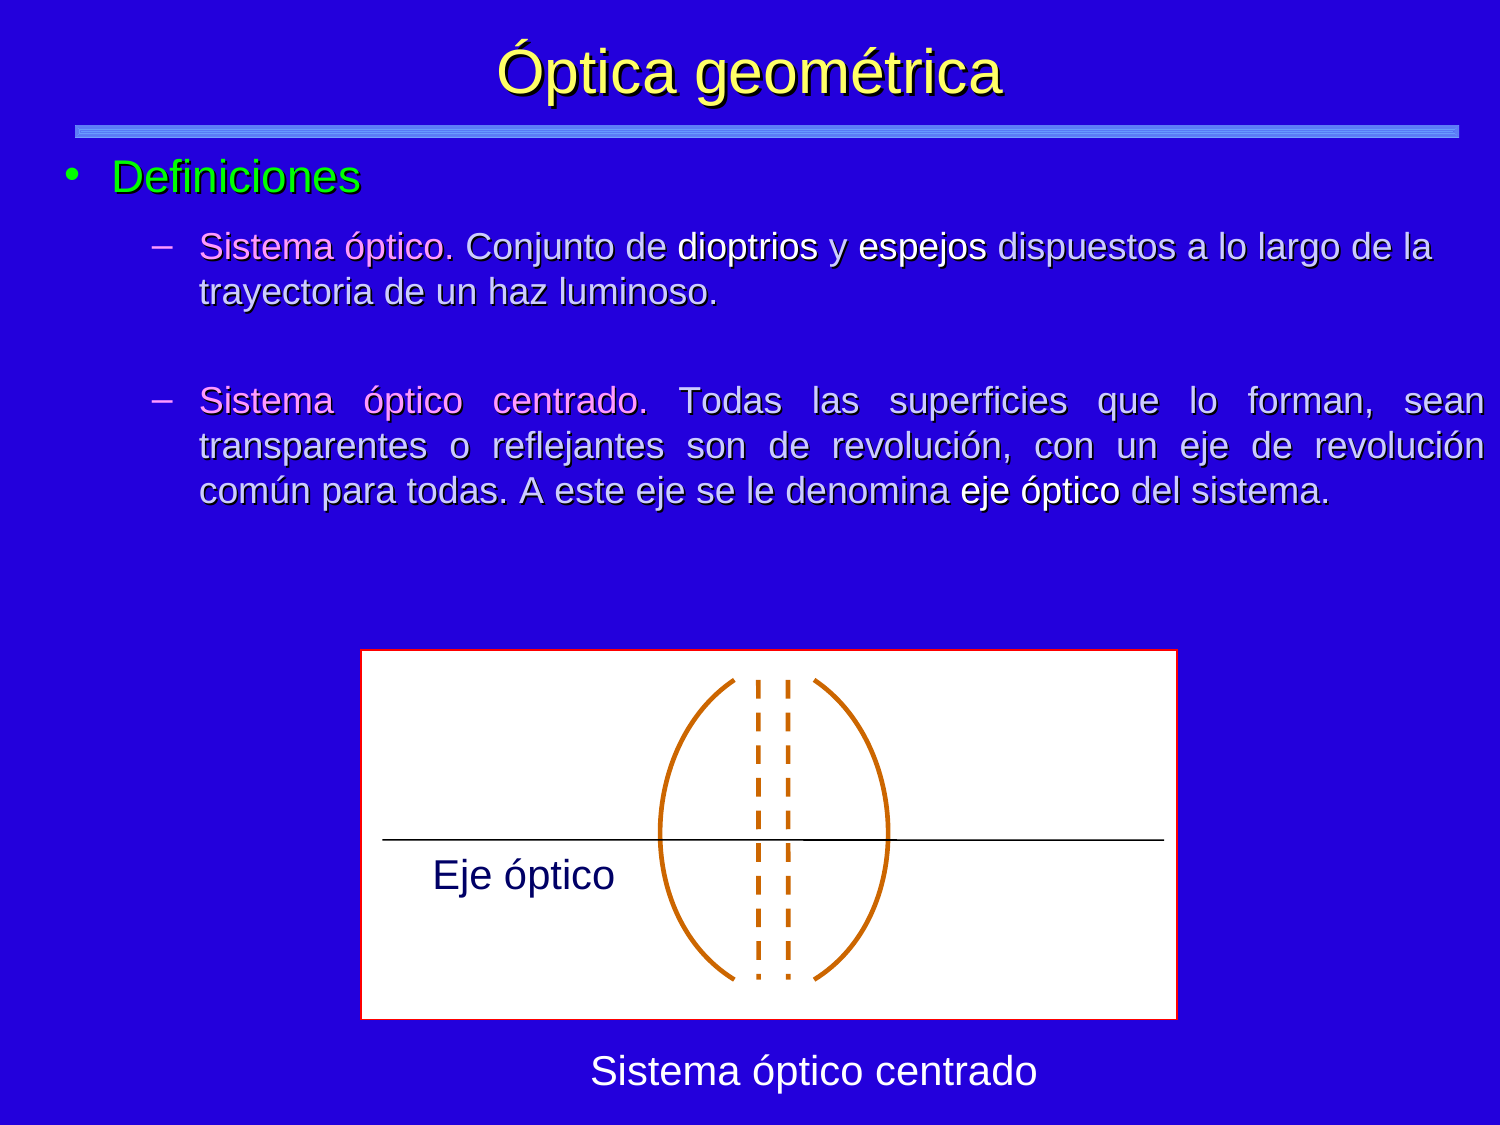

Óptica geométrica
Definiciones
Sistema óptico. Conjunto de dioptrios y espejos dispuestos a lo largo de la trayectoria de un haz luminoso.
Sistema óptico centrado. Todas las superficies que lo forman, sean transparentes o reflejantes son de revolución, con un eje de revolución común para todas. A este eje se le denomina eje óptico del sistema.
Eje óptico
Sistema óptico centrado